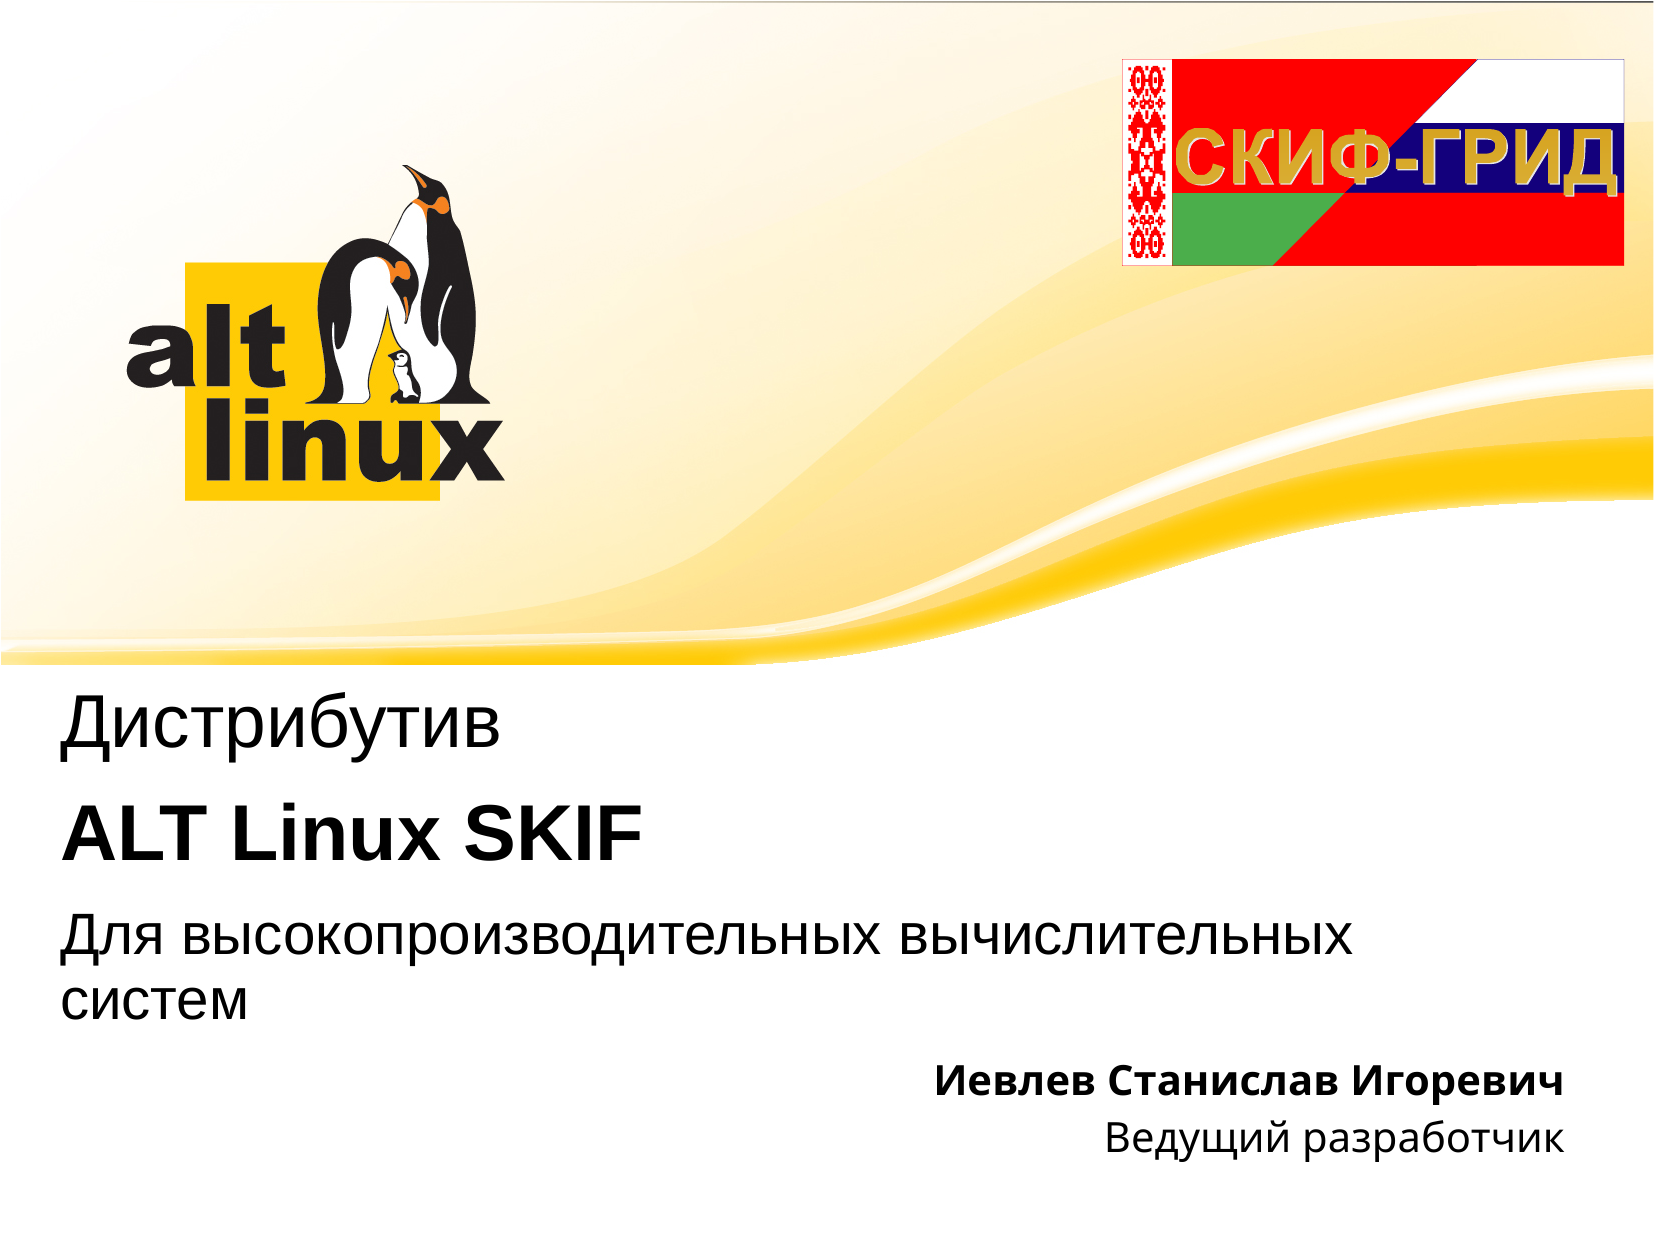

Дистрибутив
ALT Linux SKIF
Для высокопроизводительных вычислительных систем
# Иевлев Станислав Игоревич
Ведущий разработчик